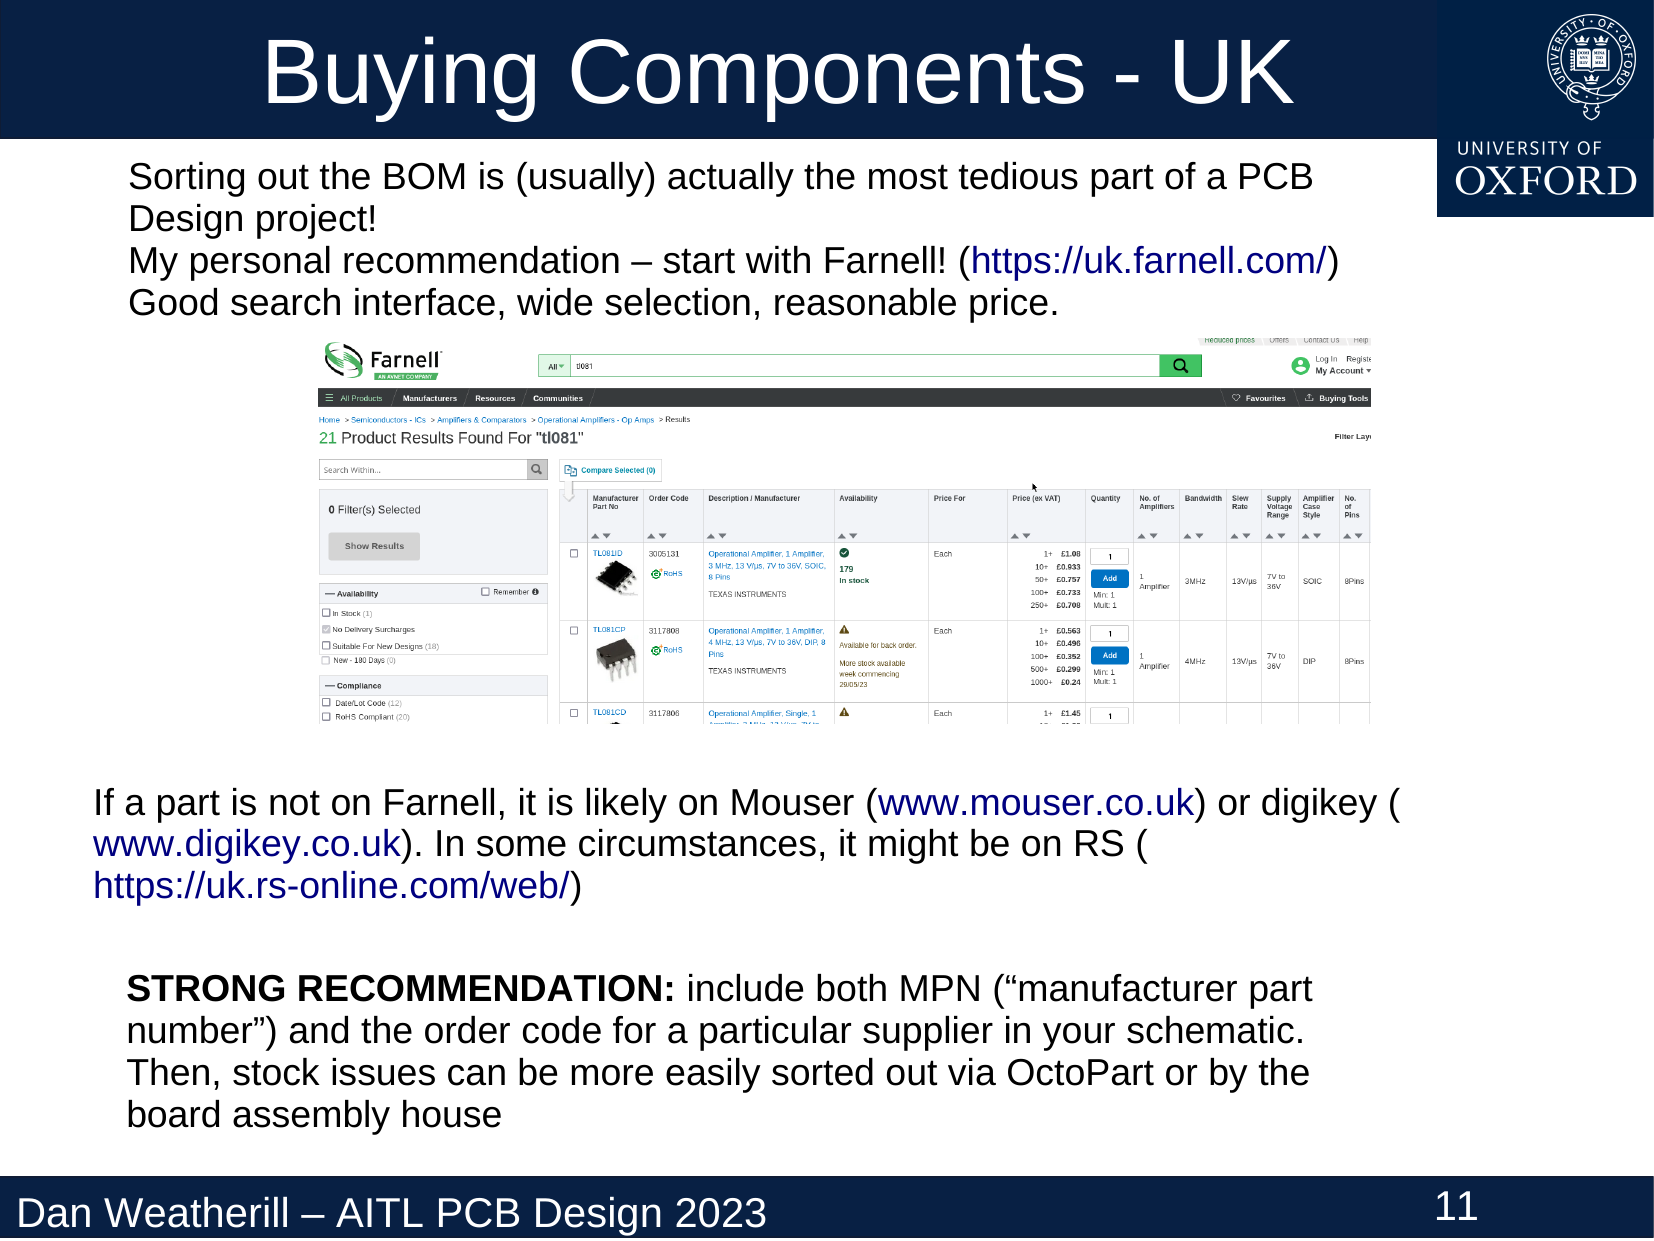

# Buying Components - UK
Sorting out the BOM is (usually) actually the most tedious part of a PCB
Design project!
My personal recommendation – start with Farnell! (https://uk.farnell.com/)
Good search interface, wide selection, reasonable price.
If a part is not on Farnell, it is likely on Mouser (www.mouser.co.uk) or digikey (www.digikey.co.uk). In some circumstances, it might be on RS (https://uk.rs-online.com/web/)
STRONG RECOMMENDATION: include both MPN (“manufacturer part number”) and the order code for a particular supplier in your schematic. Then, stock issues can be more easily sorted out via OctoPart or by the board assembly house